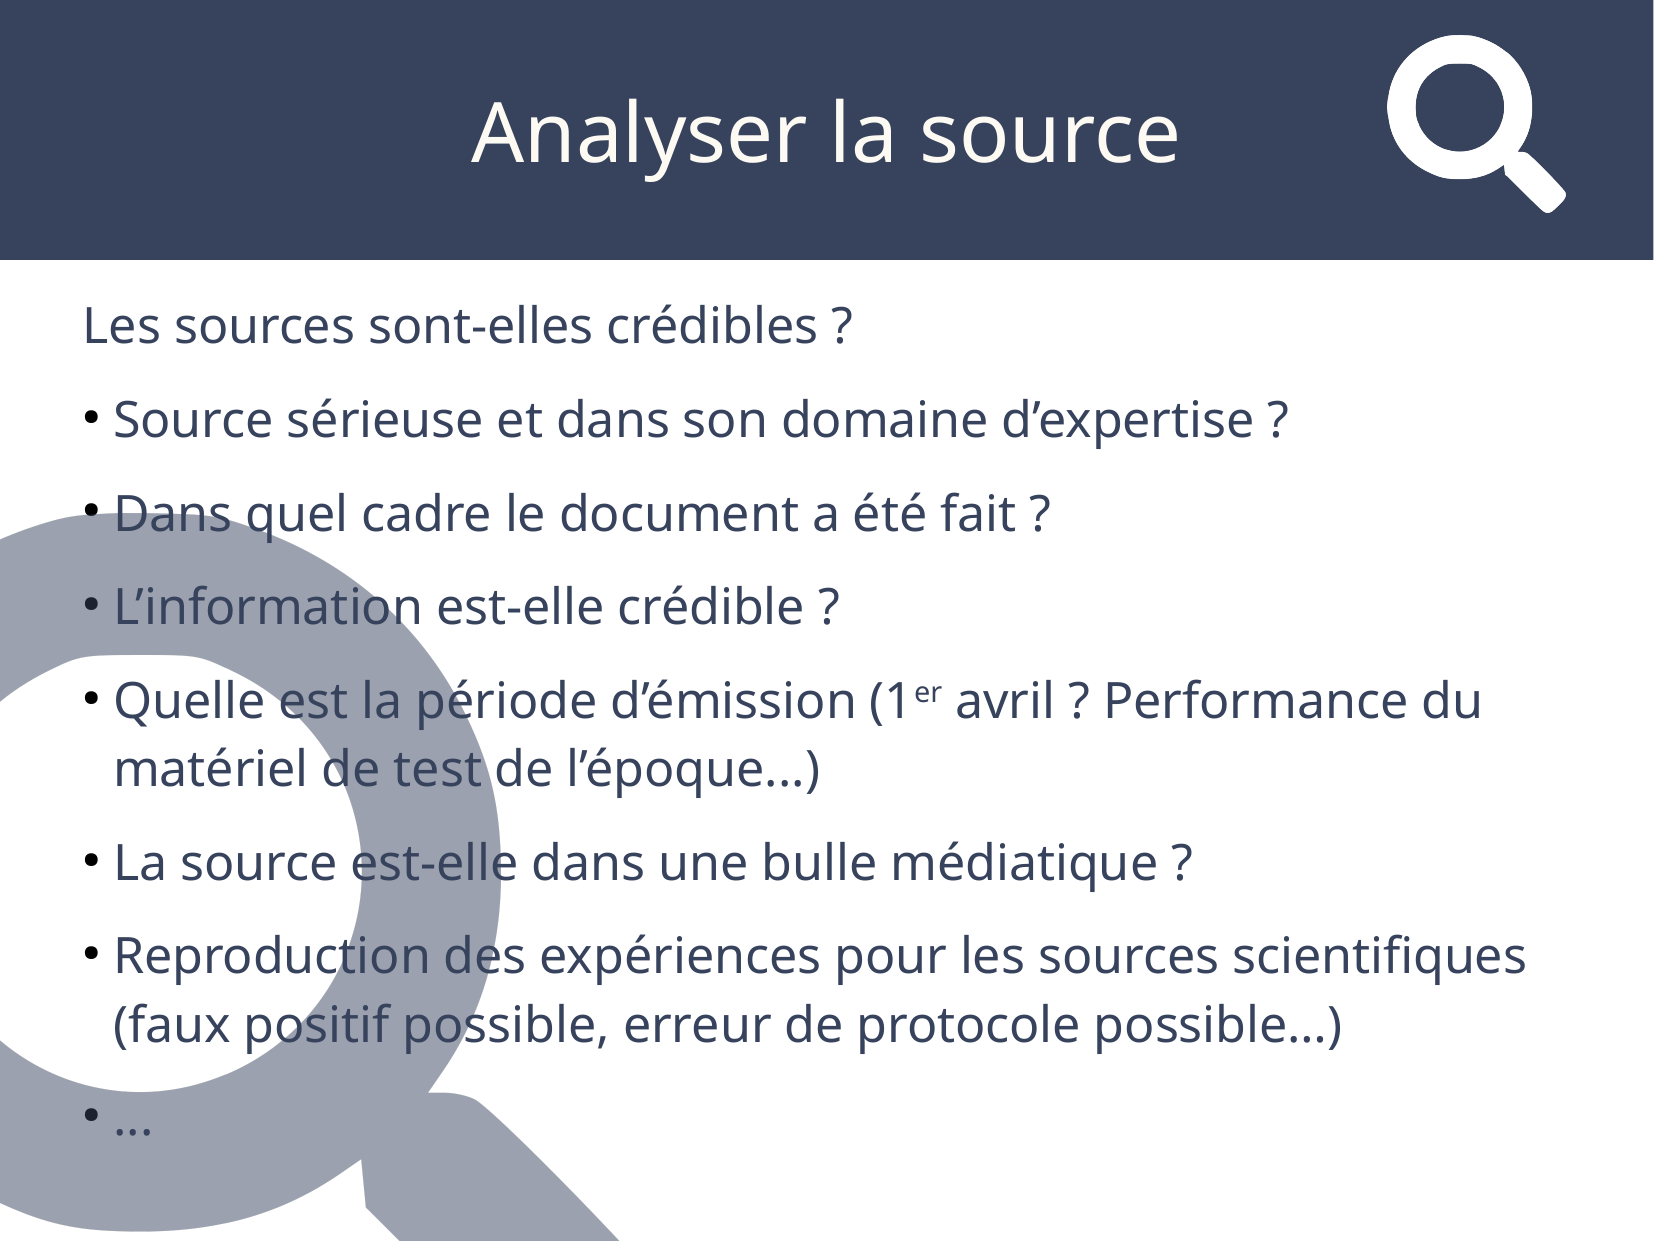

# Analyser la source
Les sources sont-elles crédibles ?
Source sérieuse et dans son domaine d’expertise ?
Dans quel cadre le document a été fait ?
L’information est-elle crédible ?
Quelle est la période d’émission (1er avril ? Performance du matériel de test de l’époque...)
La source est-elle dans une bulle médiatique ?
Reproduction des expériences pour les sources scientifiques (faux positif possible, erreur de protocole possible…)
...